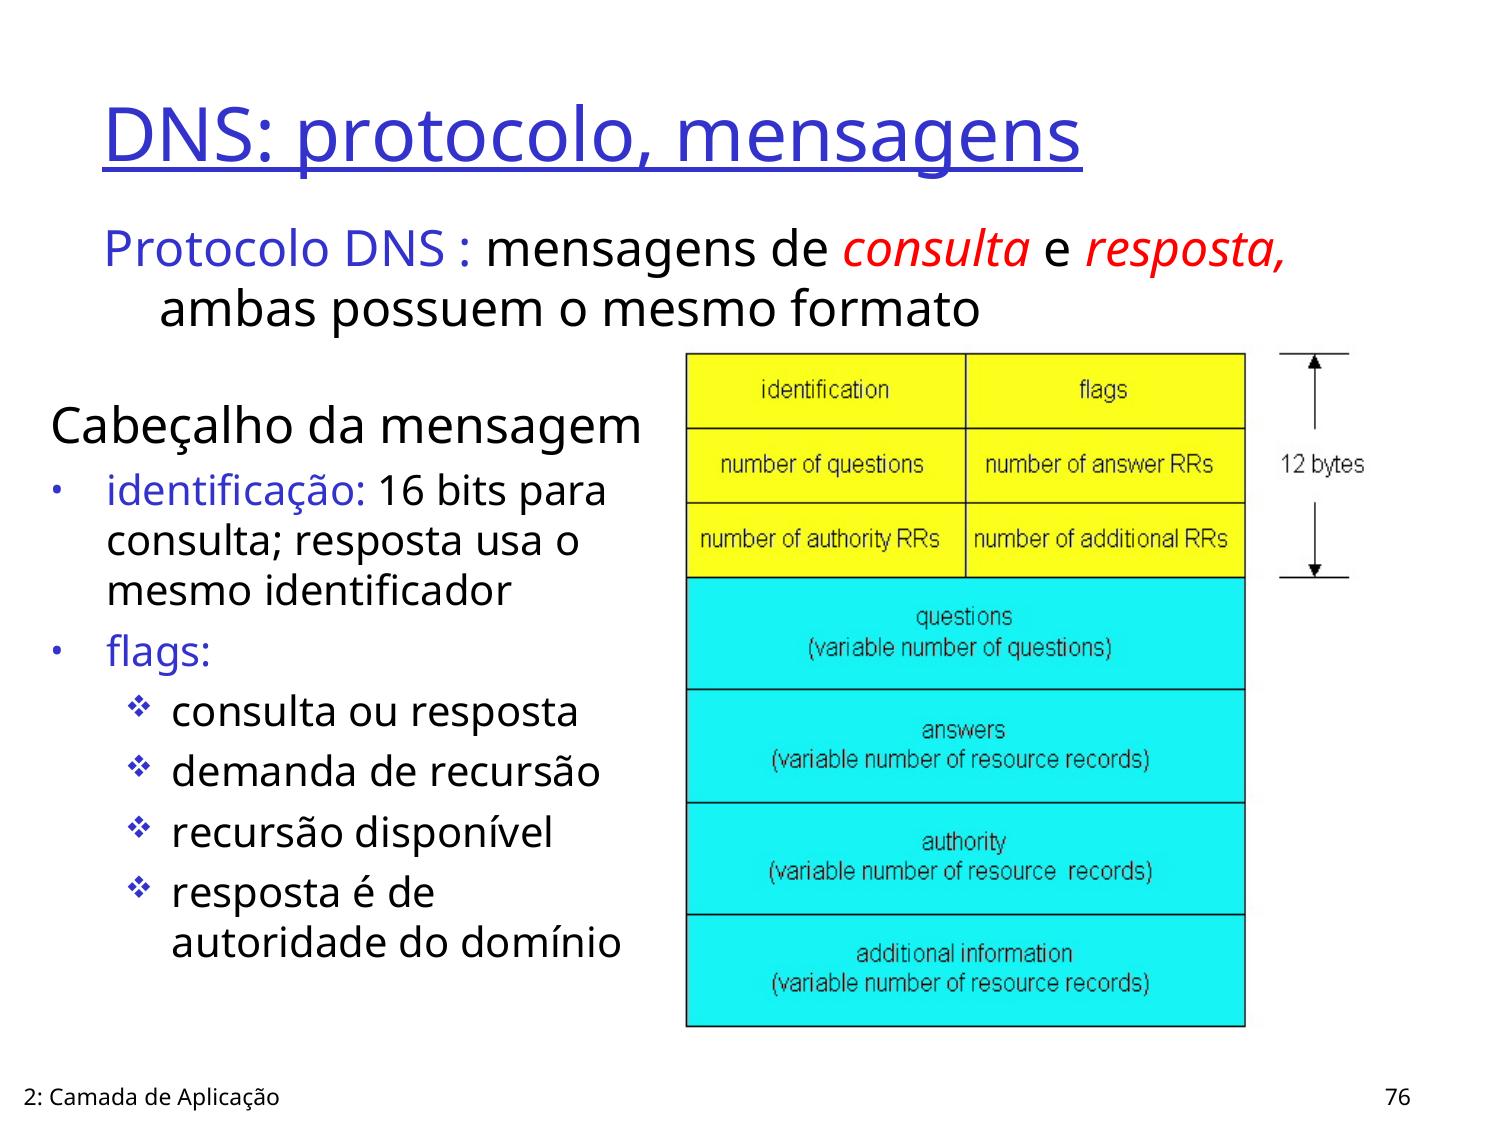

# DNS: protocolo, mensagens
Protocolo DNS : mensagens de consulta e resposta, ambas possuem o mesmo formato
Cabeçalho da mensagem
identificação: 16 bits para consulta; resposta usa o mesmo identificador
flags:
consulta ou resposta
demanda de recursão
recursão disponível
resposta é de autoridade do domínio
76